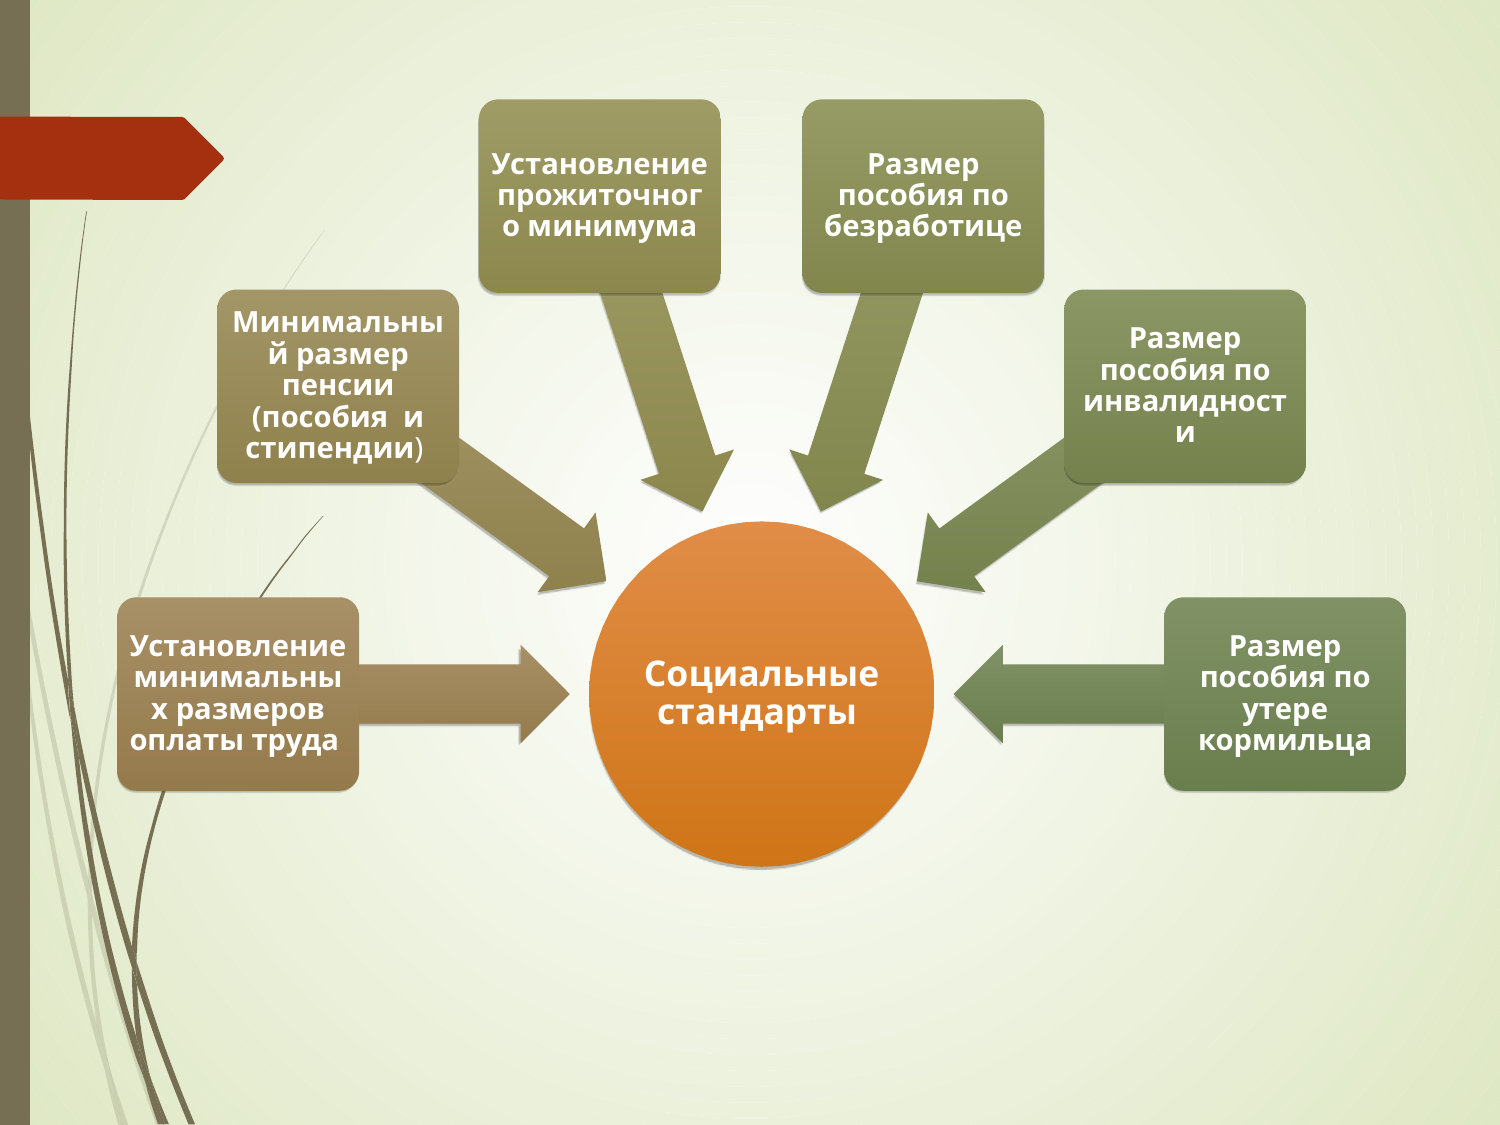

Установление прожиточного минимума
Размер пособия по безработице
Минимальный размер пенсии (пособия и стипендии)
Размер пособия по инвалидности
Социальные стандарты
Установление минимальных размеров оплаты труда
Размер пособия по утере кормильца